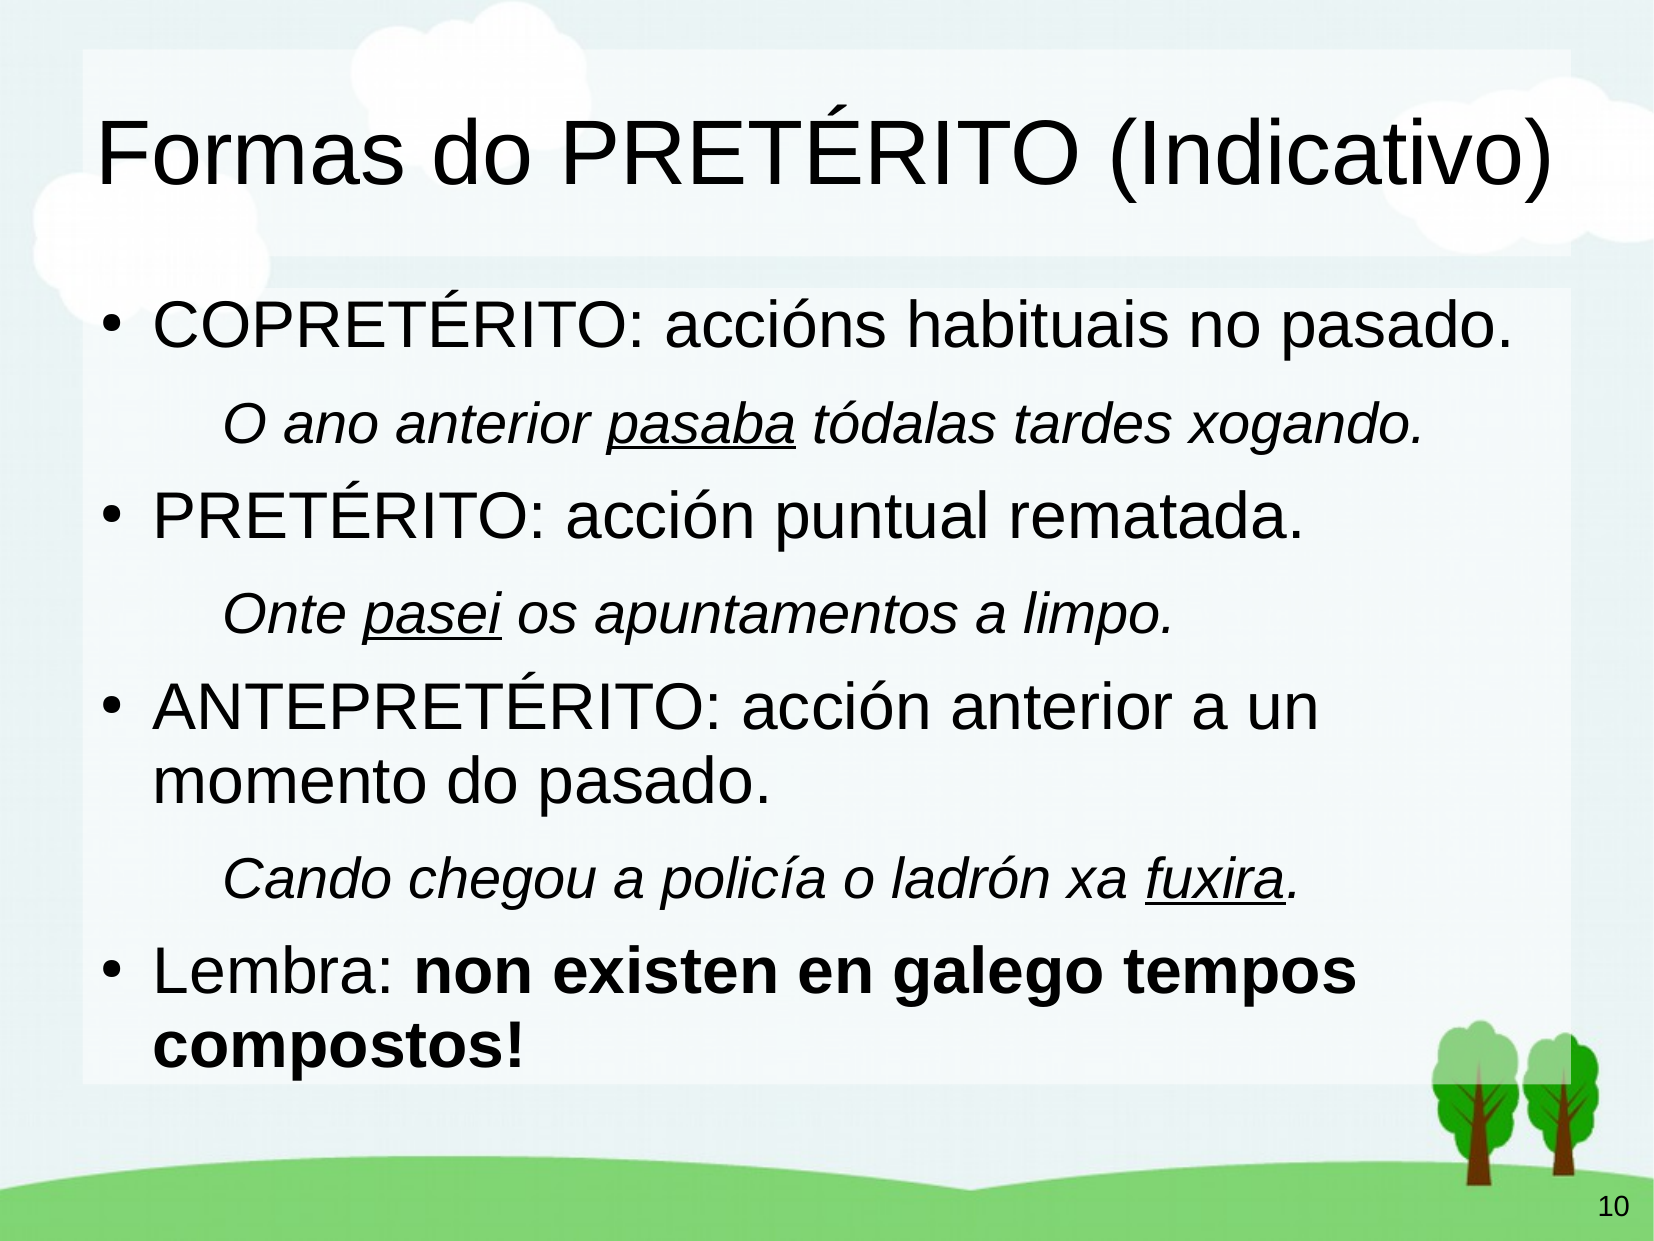

# Formas do PRETÉRITO (Indicativo)
COPRETÉRITO: accións habituais no pasado.
O ano anterior pasaba tódalas tardes xogando.
PRETÉRITO: acción puntual rematada.
Onte pasei os apuntamentos a limpo.
ANTEPRETÉRITO: acción anterior a un momento do pasado.
Cando chegou a policía o ladrón xa fuxira.
Lembra: non existen en galego tempos compostos!
10